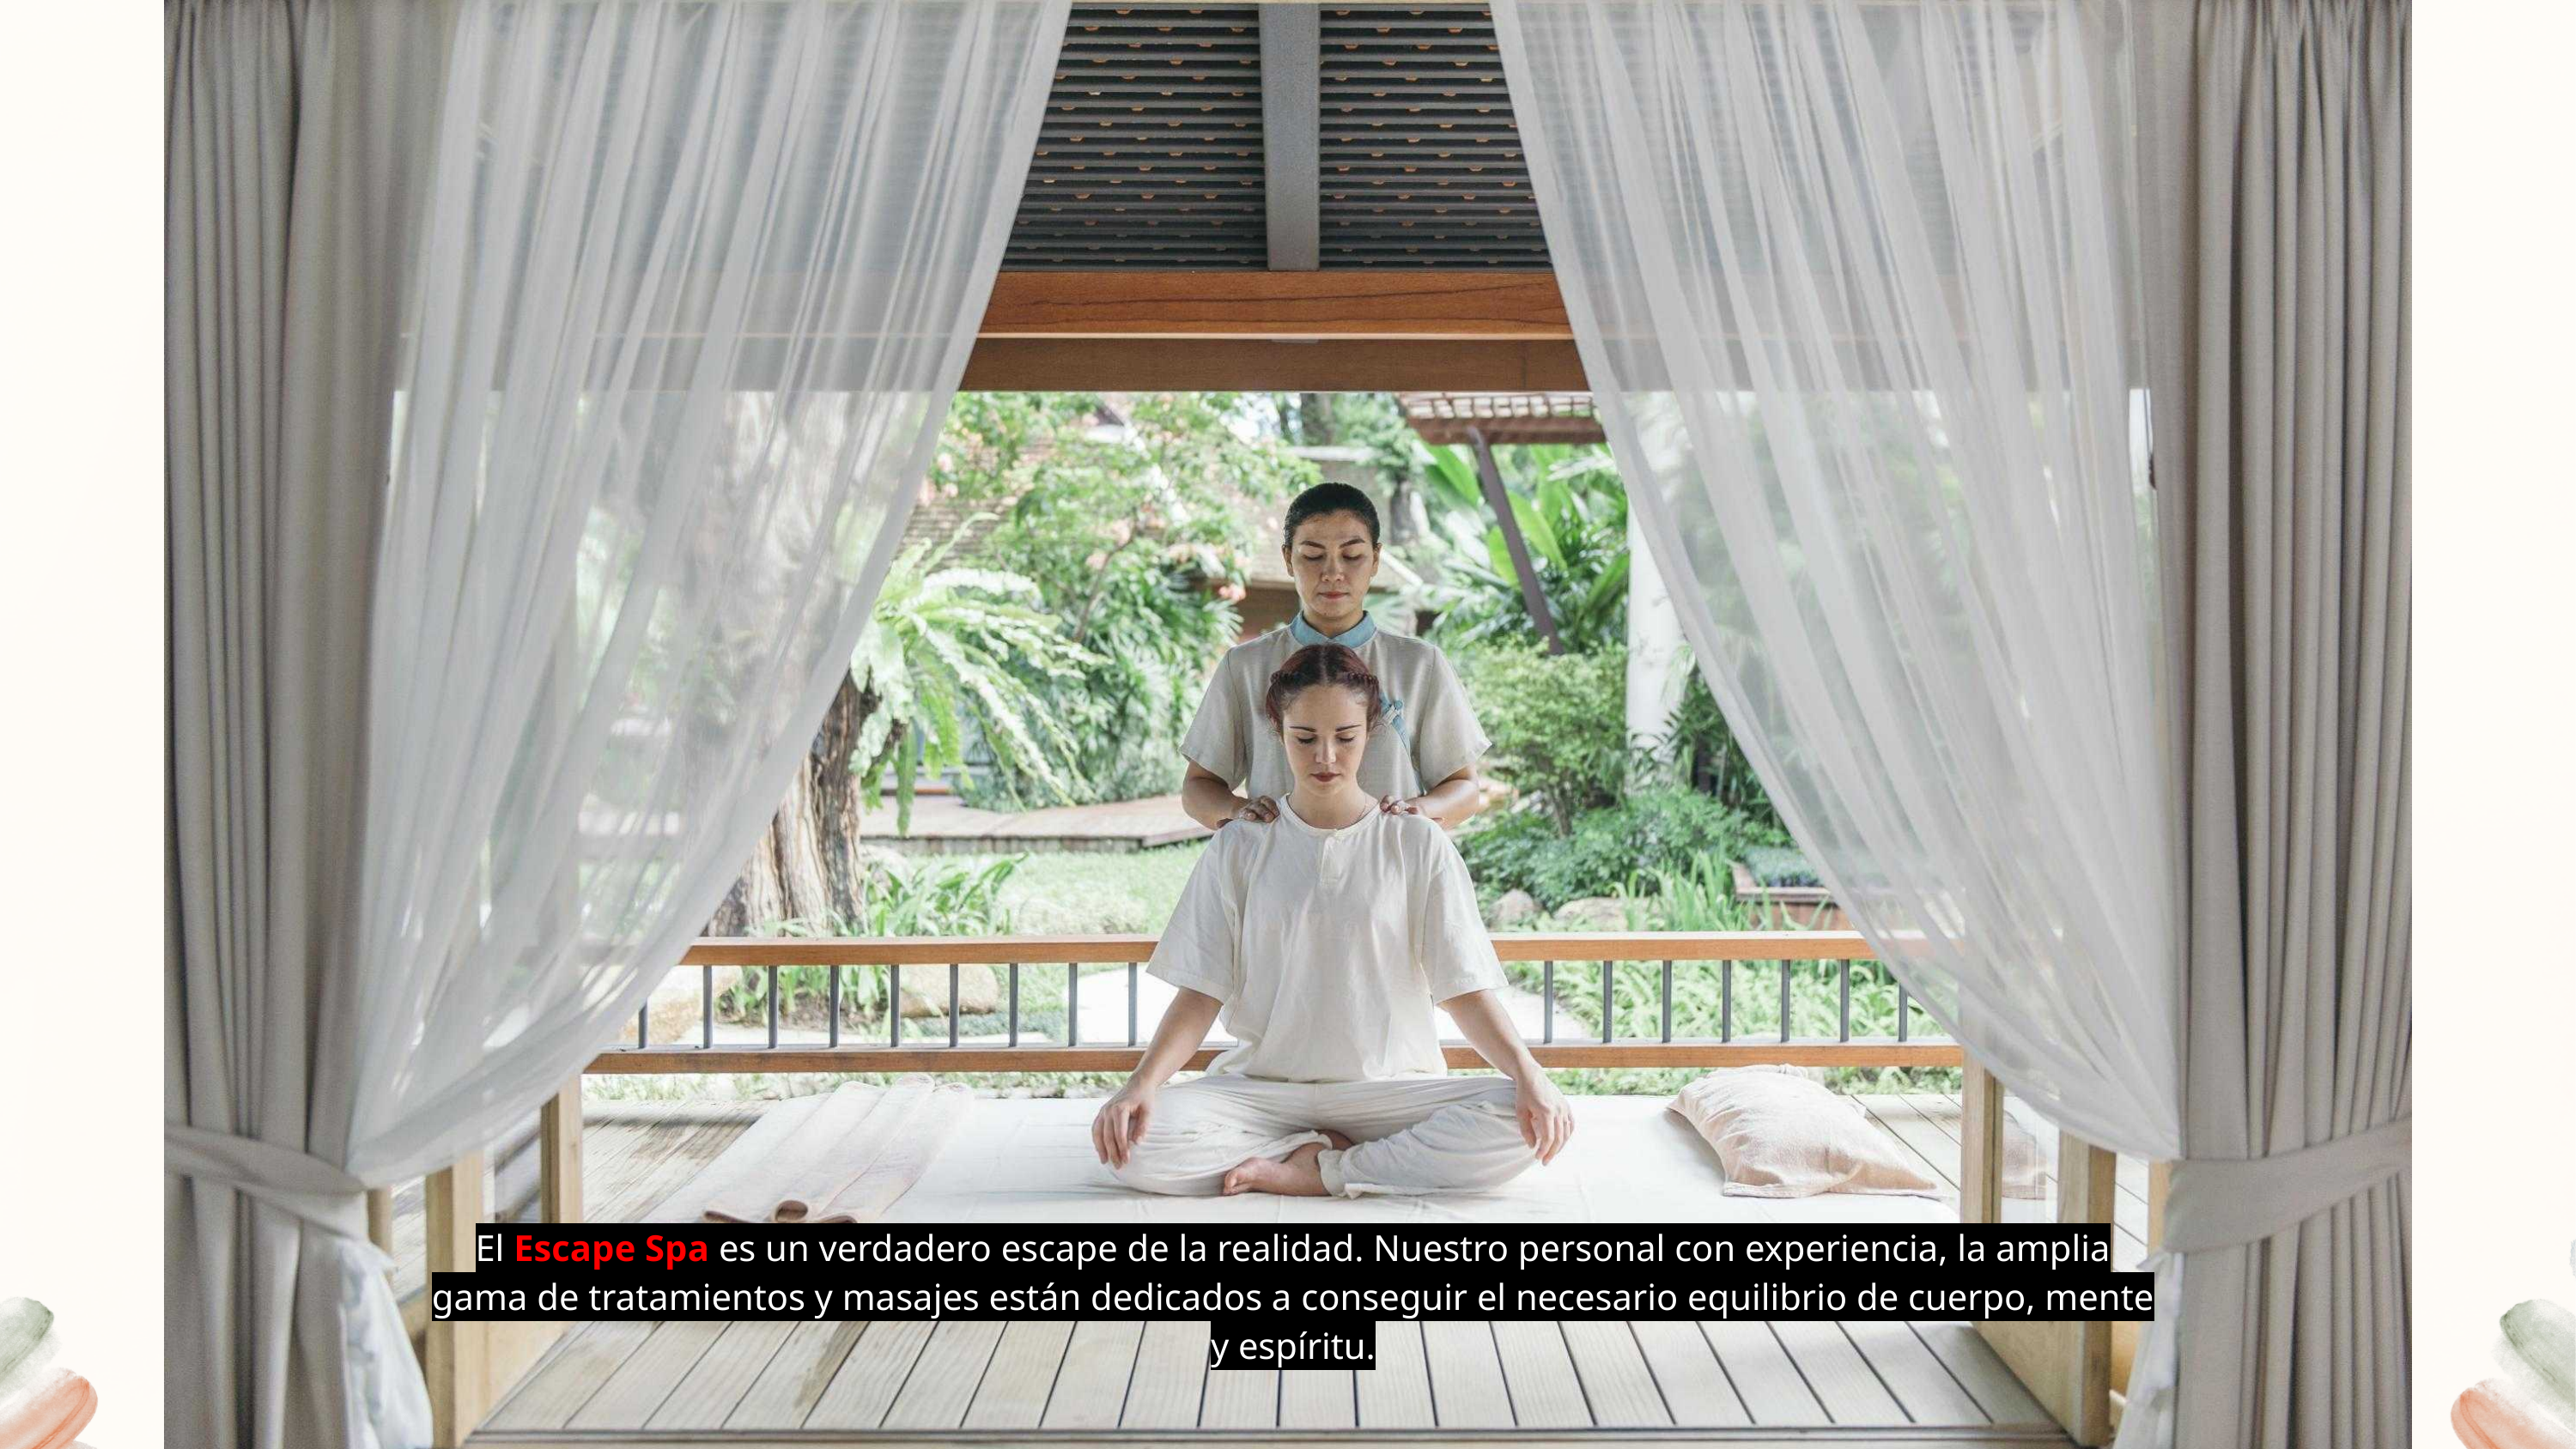

El Escape Spa es un verdadero escape de la realidad. Nuestro personal con experiencia, la amplia gama de tratamientos y masajes están dedicados a conseguir el necesario equilibrio de cuerpo, mente y espíritu.